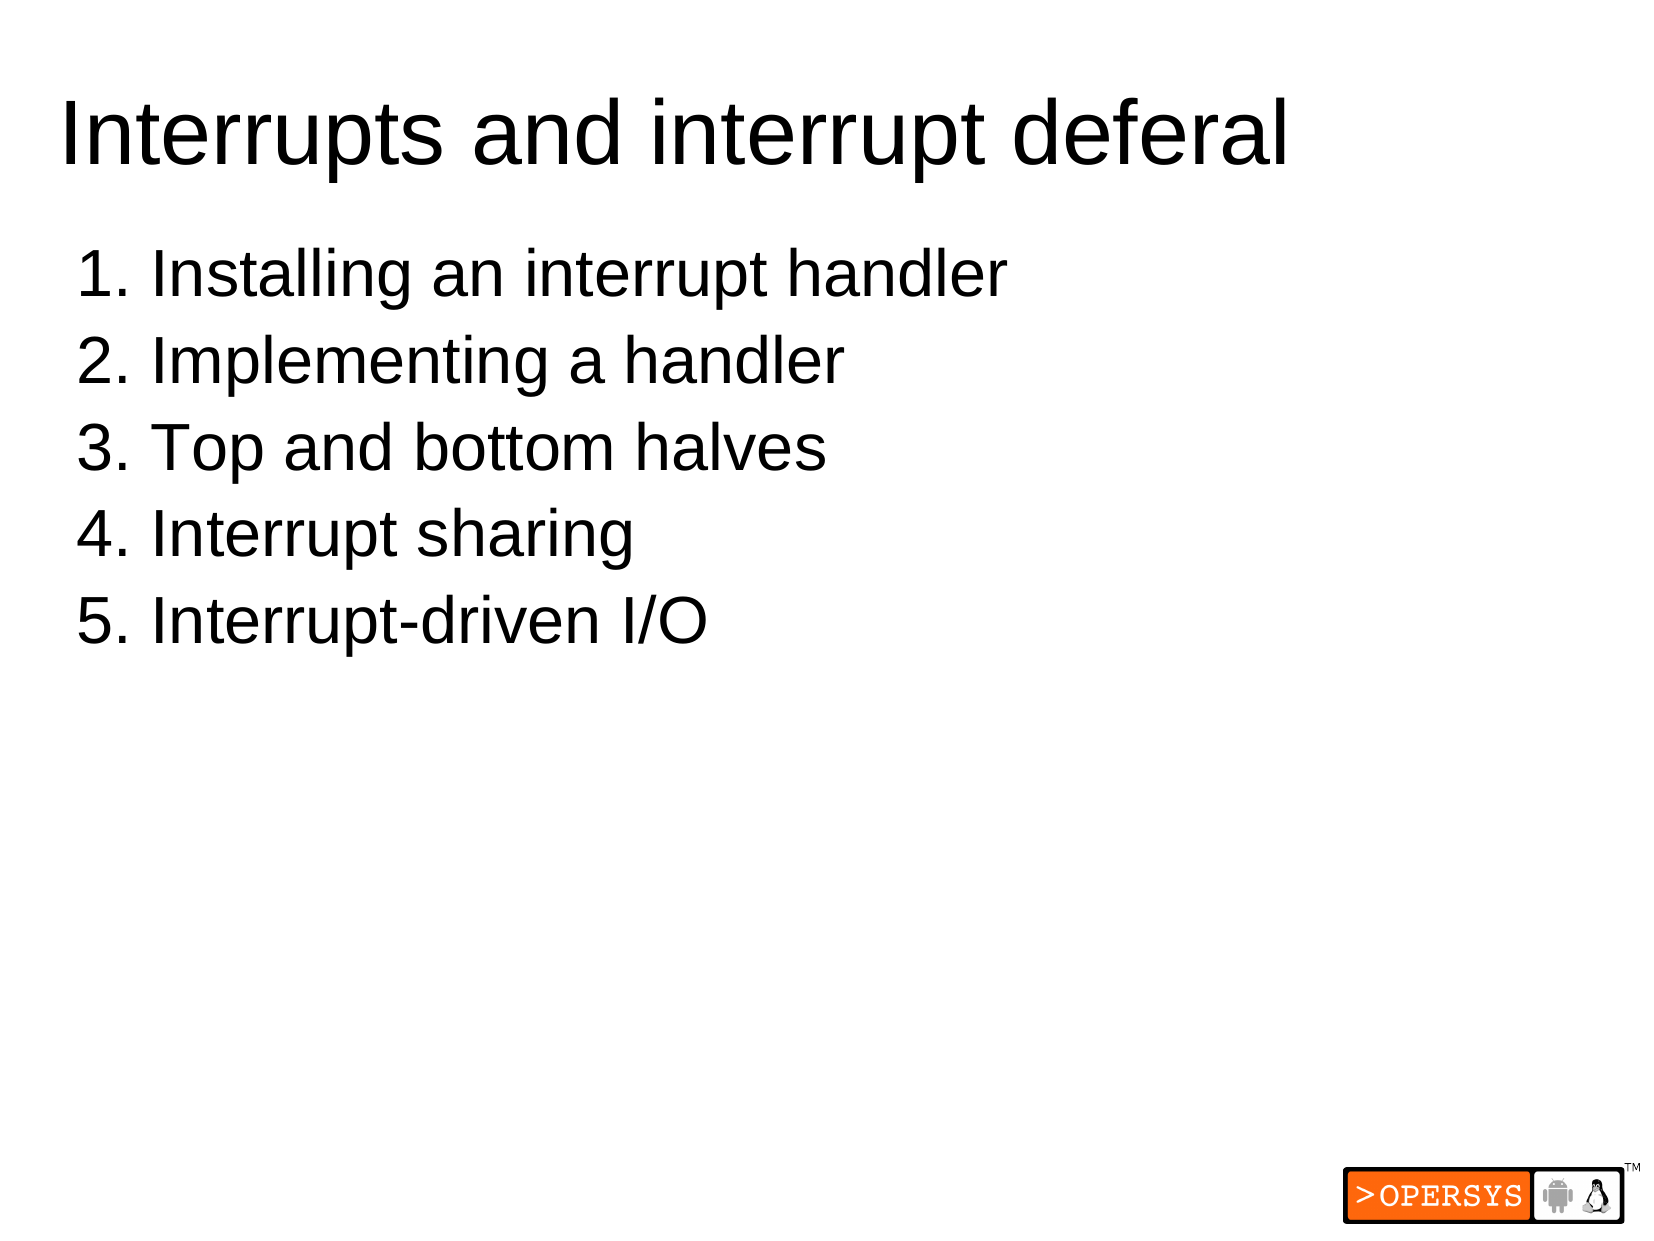

# Interrupts and interrupt deferal
 Installing an interrupt handler
 Implementing a handler
 Top and bottom halves
 Interrupt sharing
 Interrupt-driven I/O